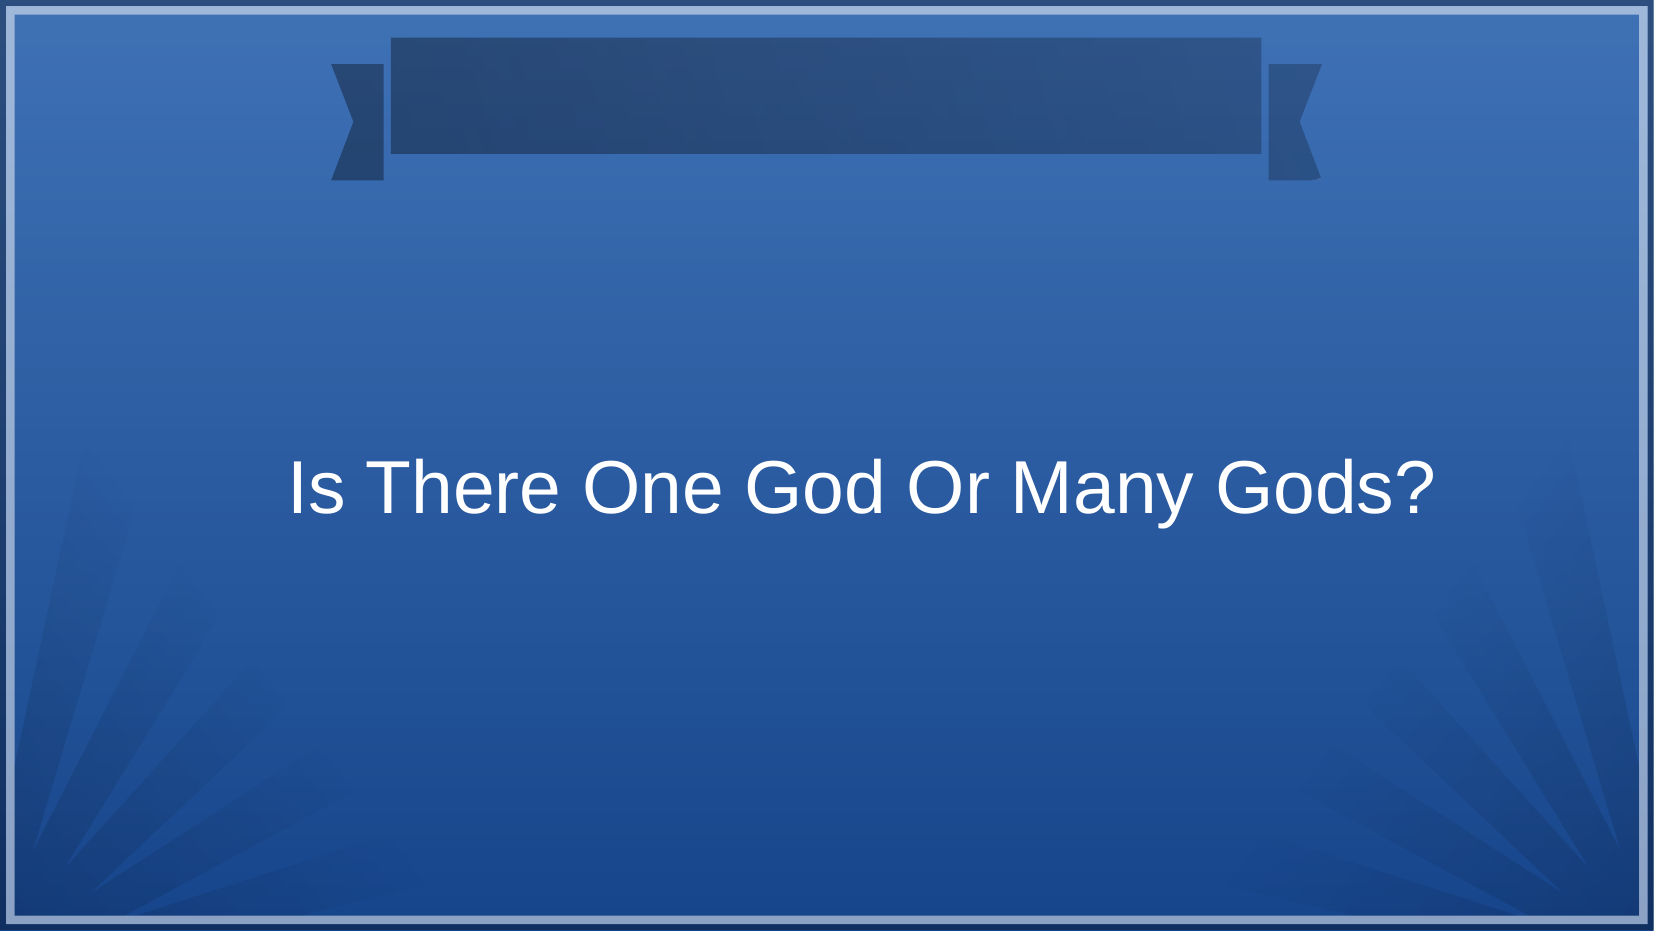

#
Is There One God Or Many Gods?